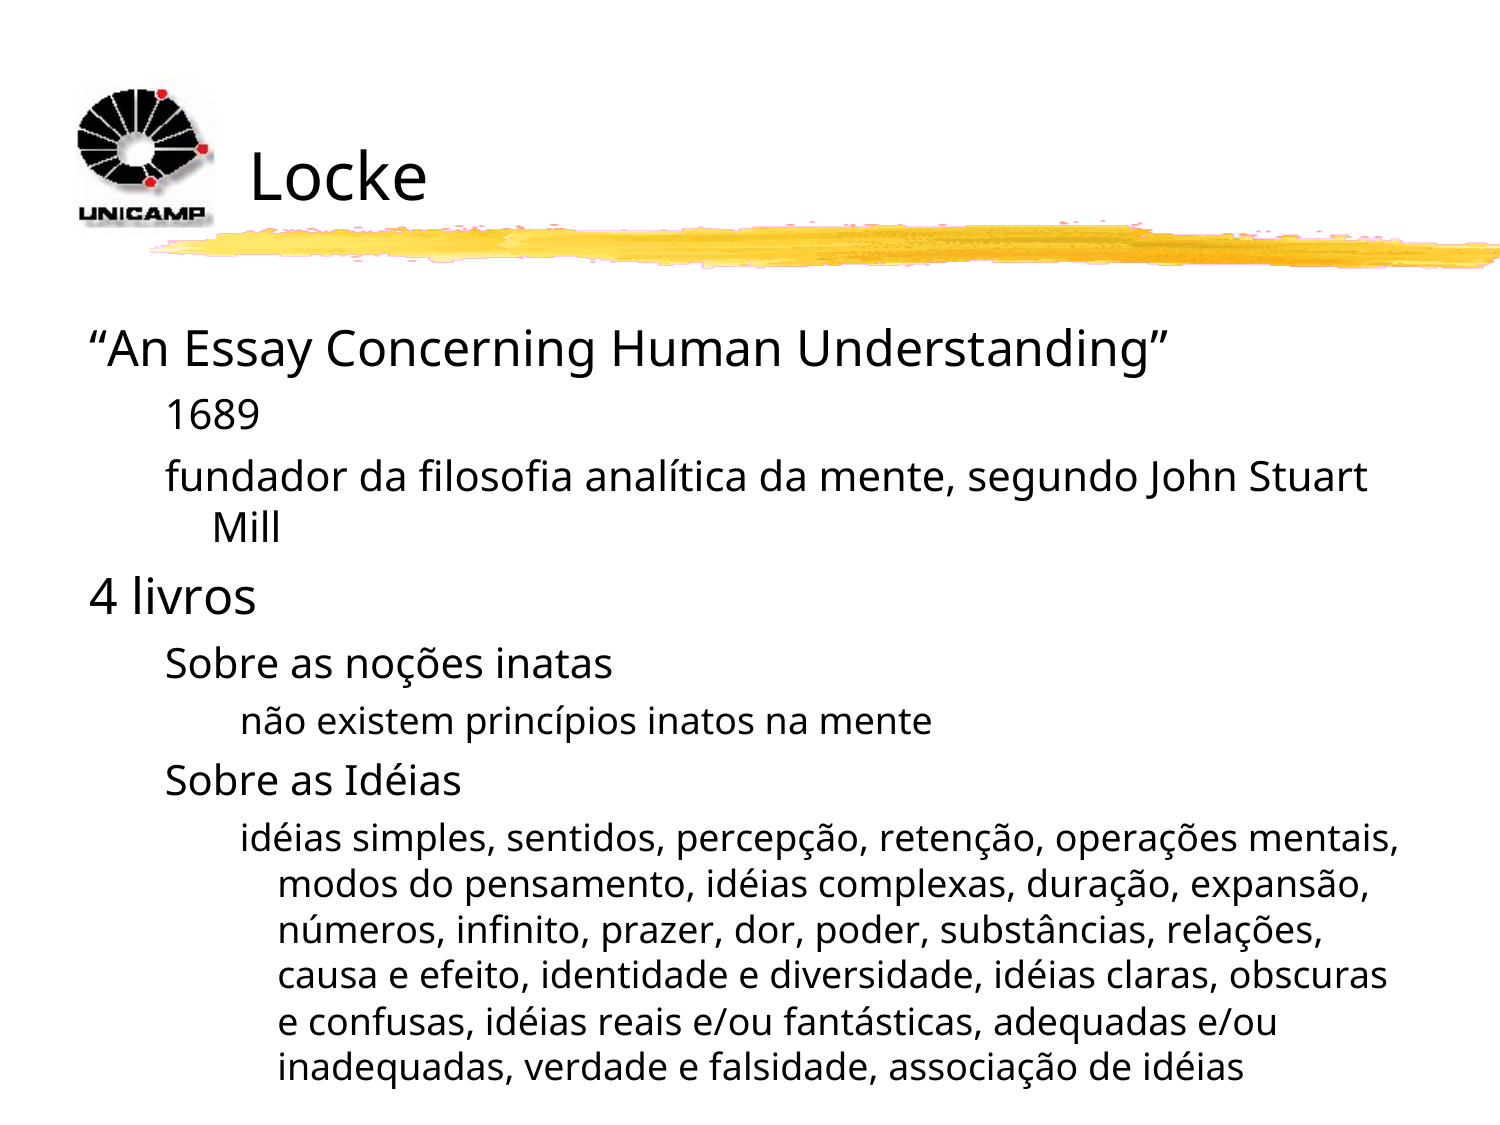

# Locke
“An Essay Concerning Human Understanding”
1689
fundador da filosofia analítica da mente, segundo John Stuart Mill
4 livros
Sobre as noções inatas
não existem princípios inatos na mente
Sobre as Idéias
idéias simples, sentidos, percepção, retenção, operações mentais, modos do pensamento, idéias complexas, duração, expansão, números, infinito, prazer, dor, poder, substâncias, relações, causa e efeito, identidade e diversidade, idéias claras, obscuras e confusas, idéias reais e/ou fantásticas, adequadas e/ou inadequadas, verdade e falsidade, associação de idéias